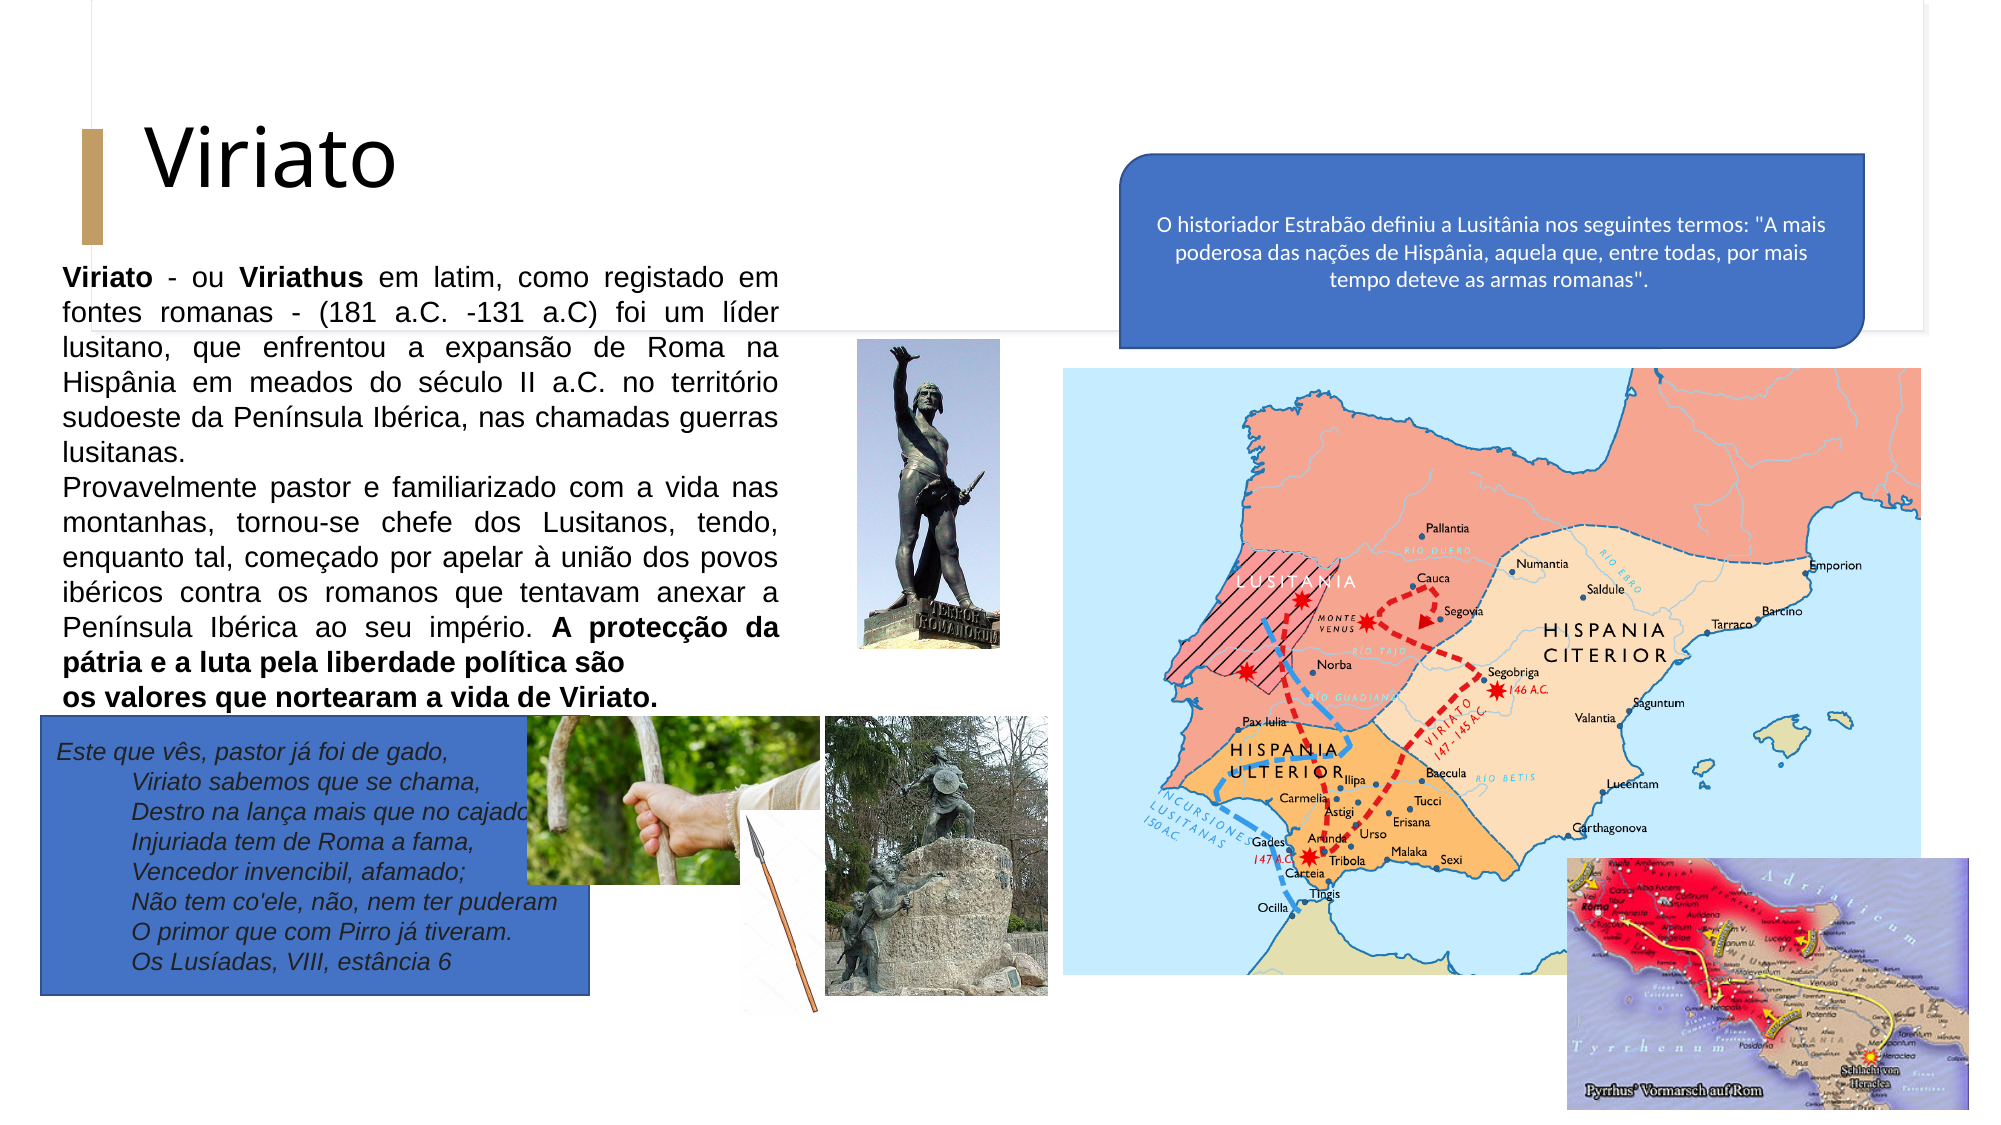

# Viriato
O historiador Estrabão definiu a Lusitânia nos seguintes termos: "A mais poderosa das nações de Hispânia, aquela que, entre todas, por mais tempo deteve as armas romanas".
Viriato - ou Viriathus em latim, como registado em fontes romanas - (181 a.C. -131 a.C) foi um líder lusitano, que enfrentou a expansão de Roma na Hispânia em meados do século II a.C. no território sudoeste da Península Ibérica, nas chamadas guerras lusitanas.
Provavelmente pastor e familiarizado com a vida nas montanhas, tornou-se chefe dos Lusitanos, tendo, enquanto tal, começado por apelar à união dos povos ibéricos contra os romanos que tentavam anexar a Península Ibérica ao seu império. A protecção da pátria e a luta pela liberdade política são
os valores que nortearam a vida de Viriato.
Este que vês, pastor já foi de gado,
Viriato sabemos que se chama,
Destro na lança mais que no cajado:
Injuriada tem de Roma a fama,
Vencedor invencibil, afamado;
Não tem co'ele, não, nem ter puderam
O primor que com Pirro já tiveram.
Os Lusíadas, VIII, estância 6